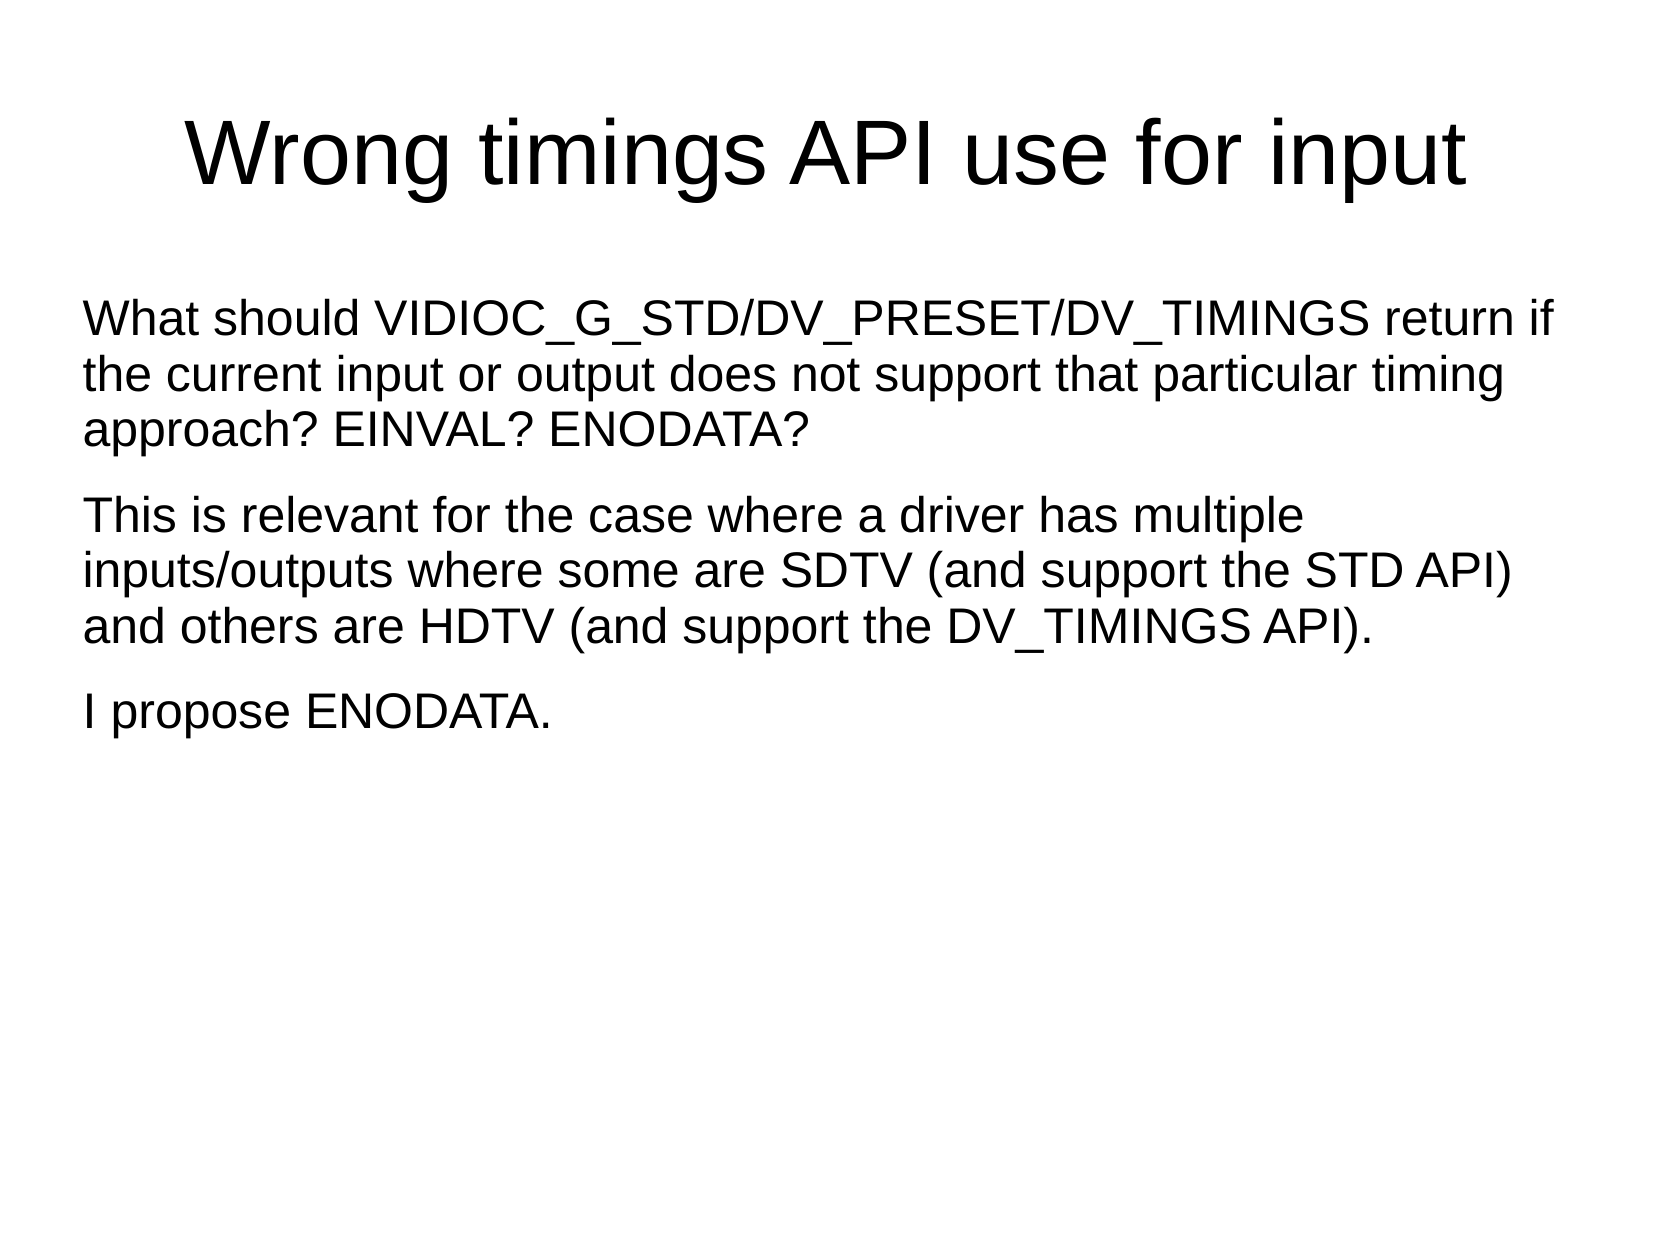

# Wrong timings API use for input
What should VIDIOC_G_STD/DV_PRESET/DV_TIMINGS return if the current input or output does not support that particular timing approach? EINVAL? ENODATA?
This is relevant for the case where a driver has multiple inputs/outputs where some are SDTV (and support the STD API) and others are HDTV (and support the DV_TIMINGS API).
I propose ENODATA.